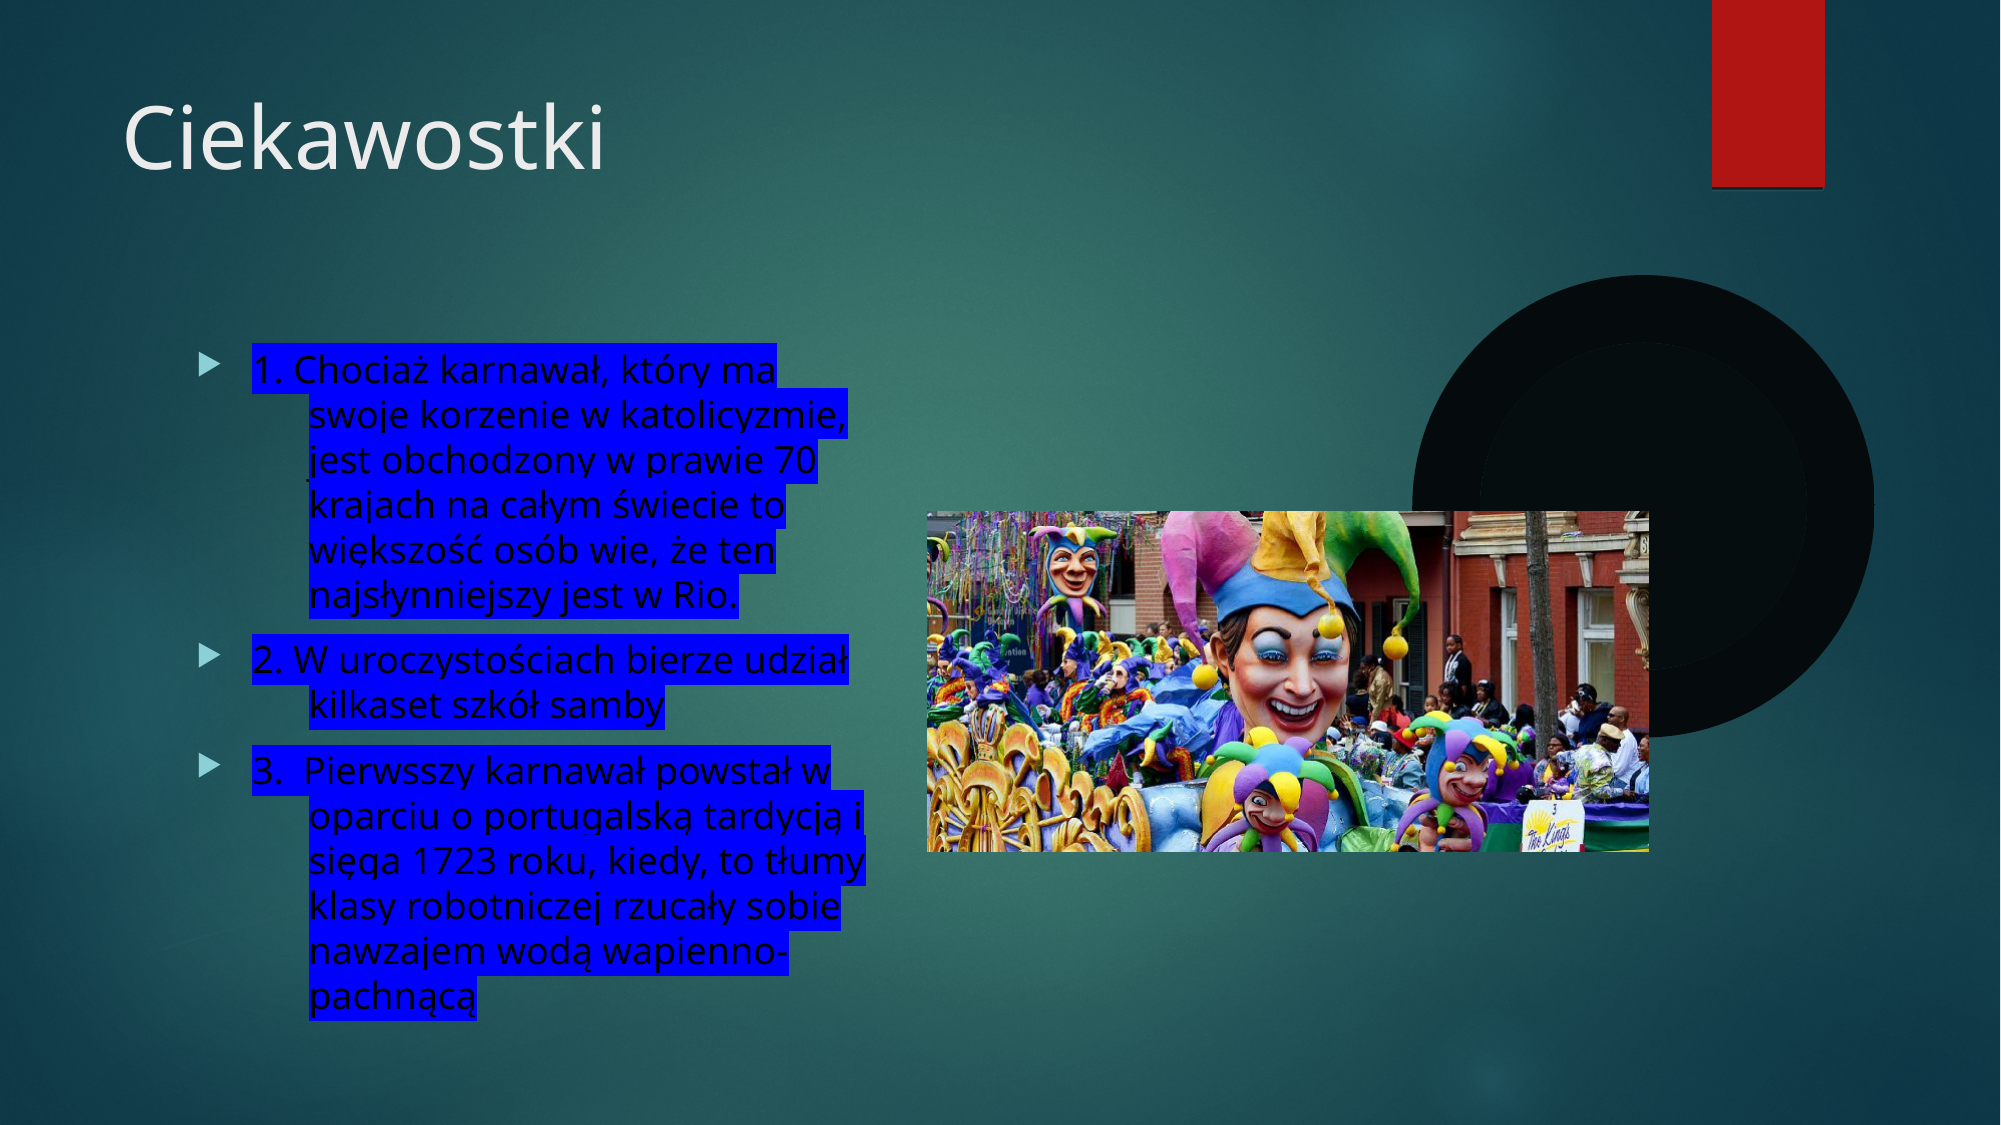

# Ciekawostki
1. Chociaż karnawał, który ma swoje korzenie w katolicyzmie, jest obchodzony w prawie 70 krajach na całym świecie to większość osób wie, że ten najsłynniejszy jest w Rio.
2. W uroczystościach bierze udział kilkaset szkół samby
3. Pierwsszy karnawał powstał w oparciu o portugalską tardycją i sięga 1723 roku, kiedy, to tłumy klasy robotniczej rzucały sobie nawzajem wodą wapienno-pachnącą